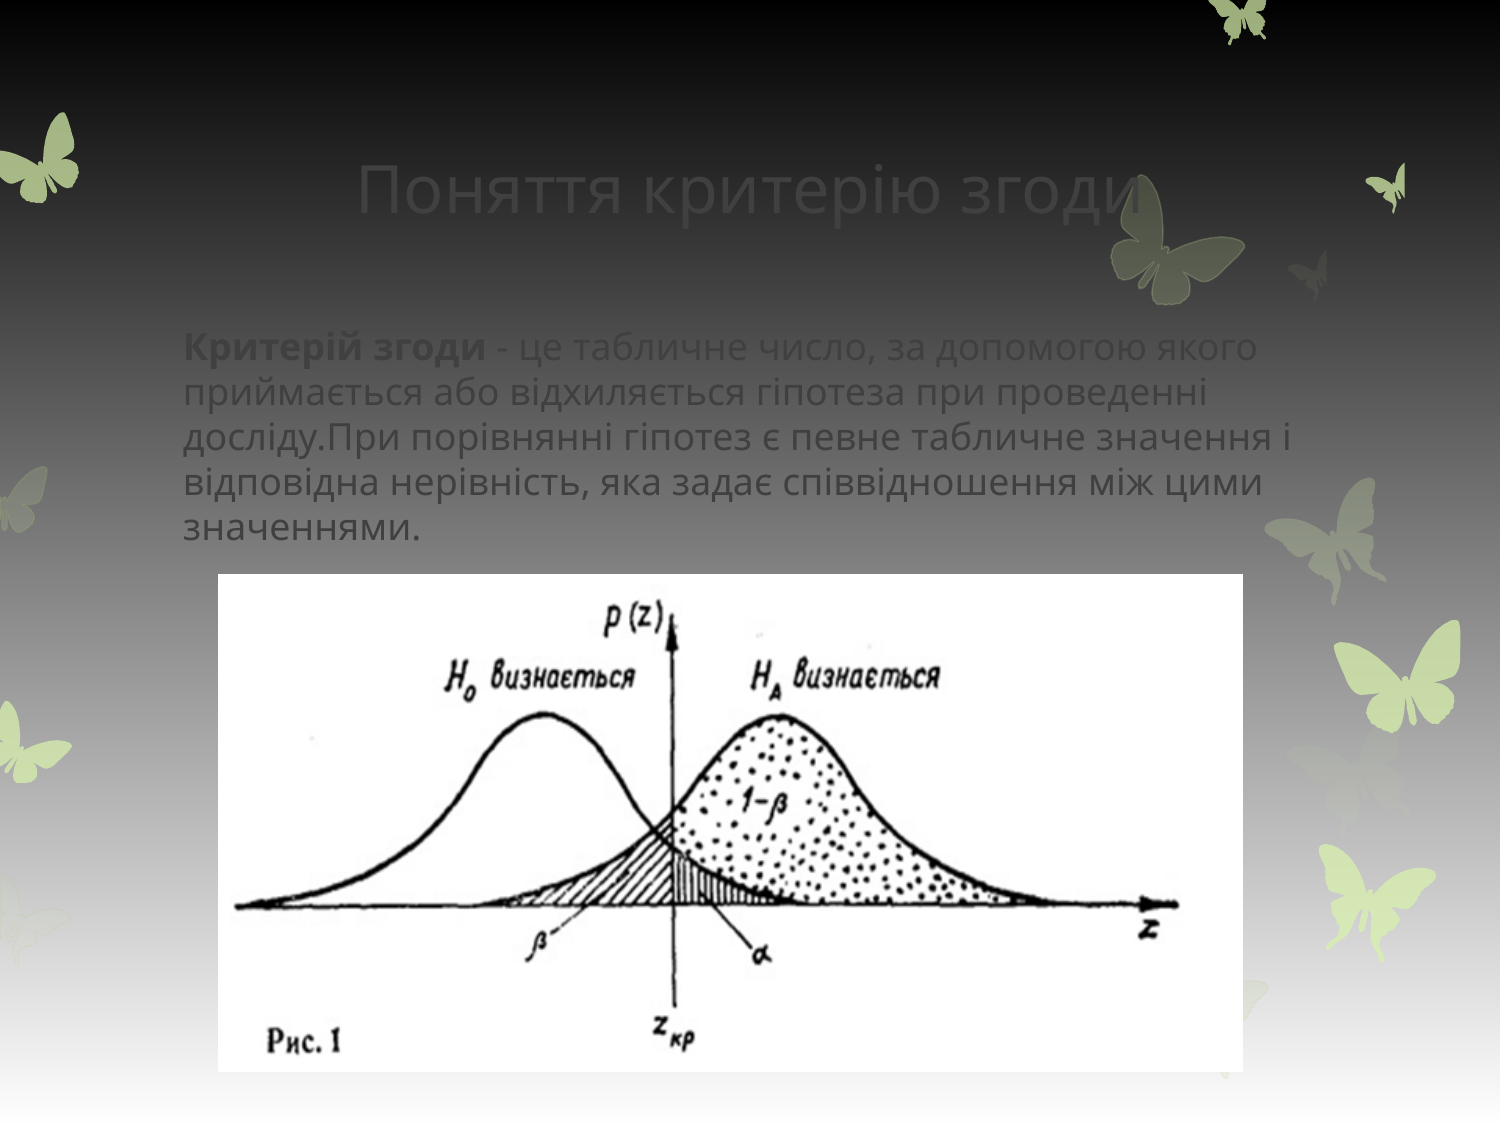

# Поняття критерію згоди
Критерій згоди - це табличне число, за допомогою якого приймається або відхиляється гіпотеза при проведенні досліду.При порівнянні гіпотез є певне табличне значення і відповідна нерівність, яка задає співвідношення між цими значеннями.